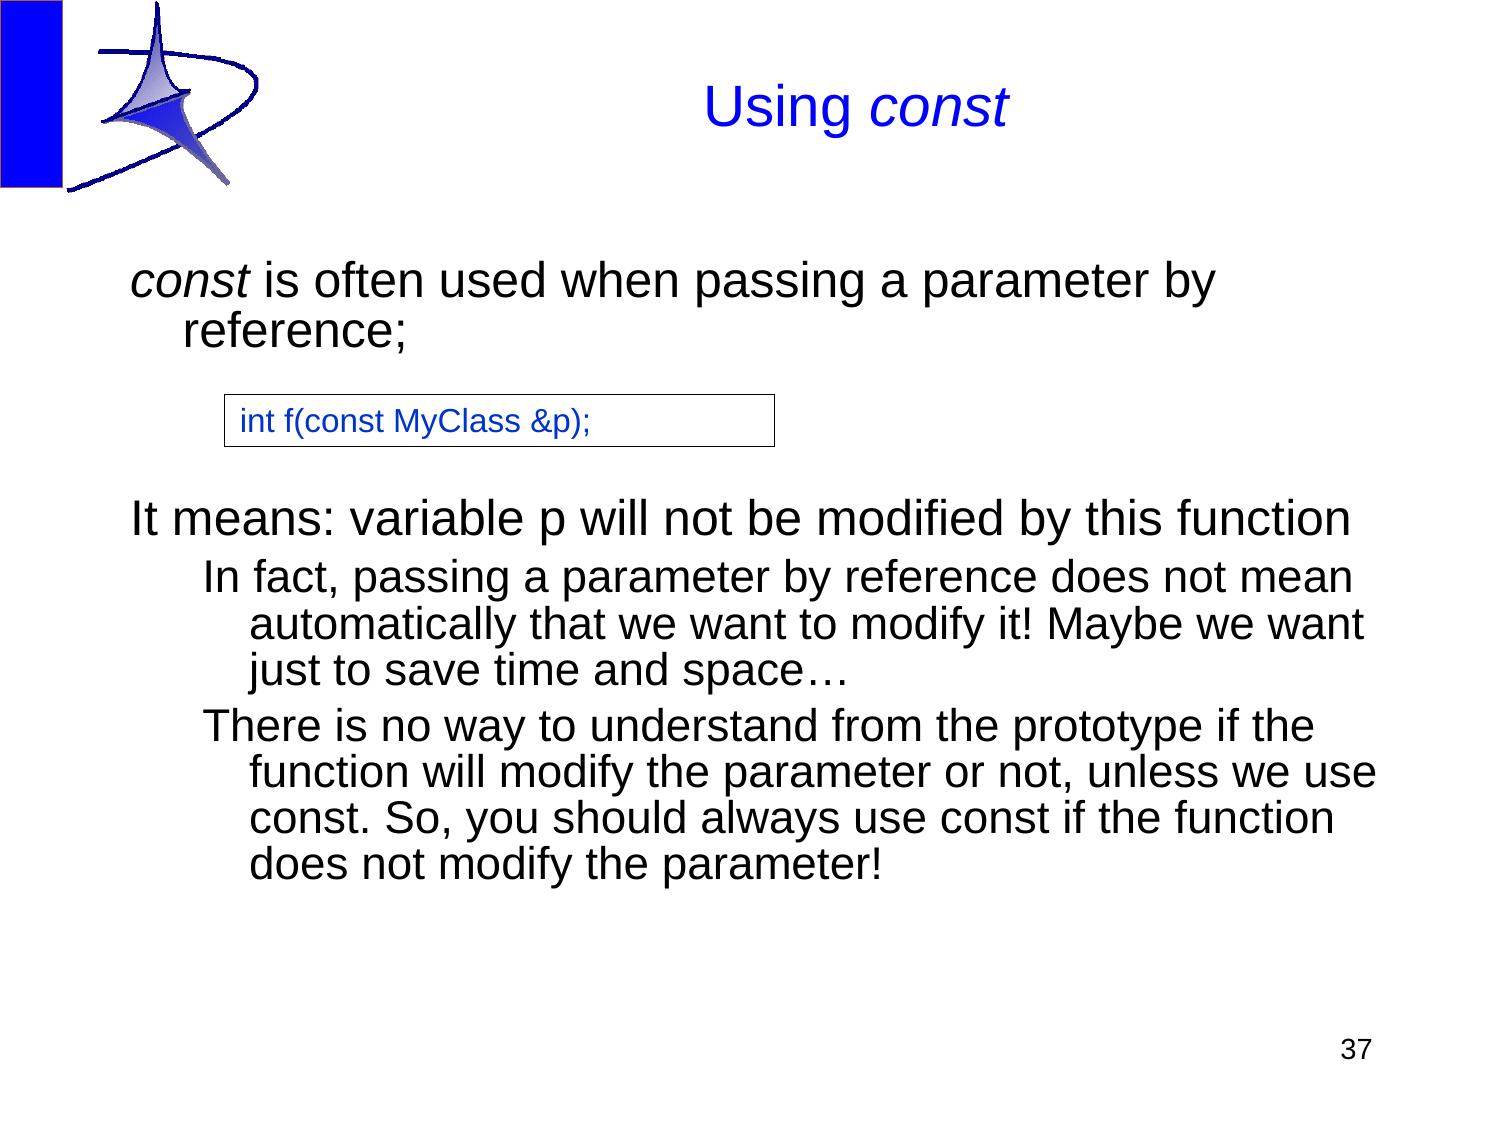

# Using const
const is often used when passing a parameter by reference;
It means: variable p will not be modified by this function
In fact, passing a parameter by reference does not mean automatically that we want to modify it! Maybe we want just to save time and space…
There is no way to understand from the prototype if the function will modify the parameter or not, unless we use const. So, you should always use const if the function does not modify the parameter!
int f(const MyClass &p);
37